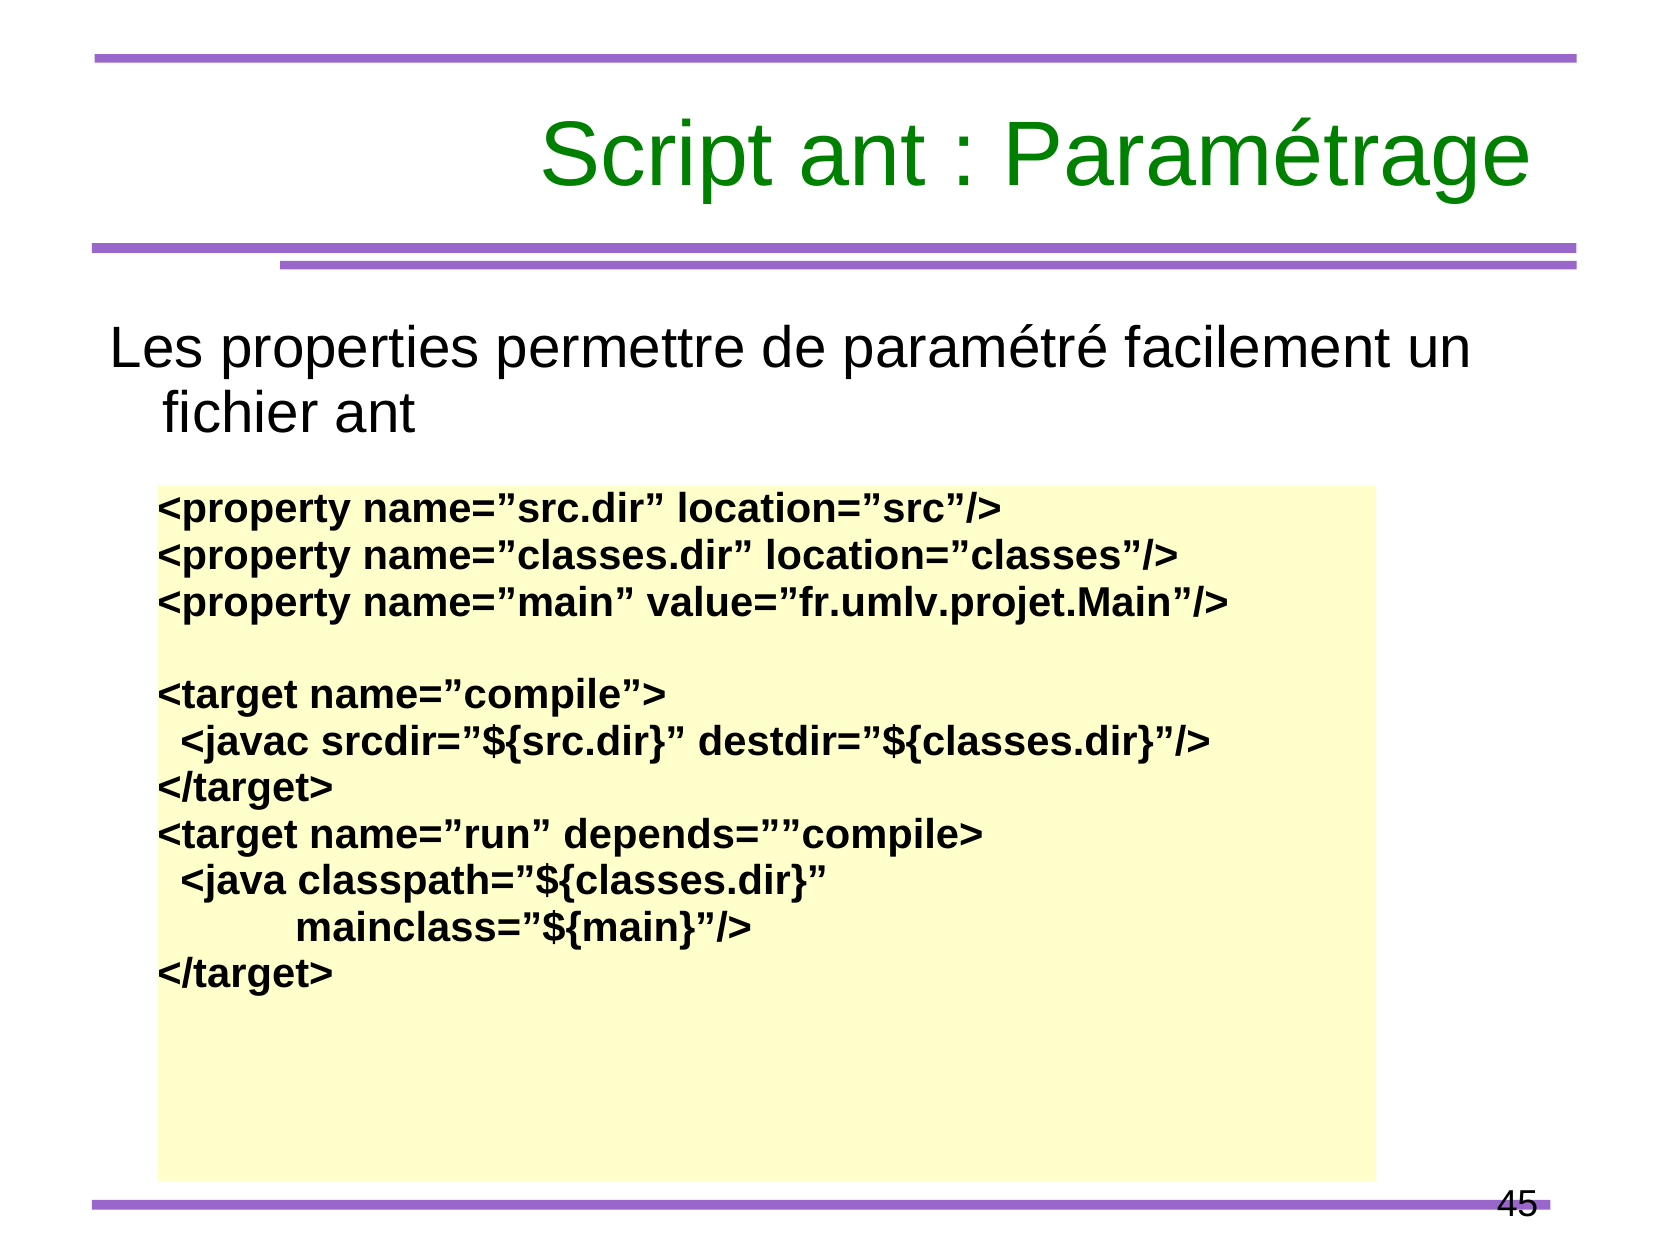

# Script ant : Paramétrage
Les properties permettre de paramétré facilement un fichier ant
<property name=”src.dir” location=”src”/>
<property name=”classes.dir” location=”classes”/>
<property name=”main” value=”fr.umlv.projet.Main”/>
<target name=”compile”>
 <javac srcdir=”${src.dir}” destdir=”${classes.dir}”/>
</target>
<target name=”run” depends=””compile>
 <java classpath=”${classes.dir}”
 mainclass=”${main}”/>
</target>